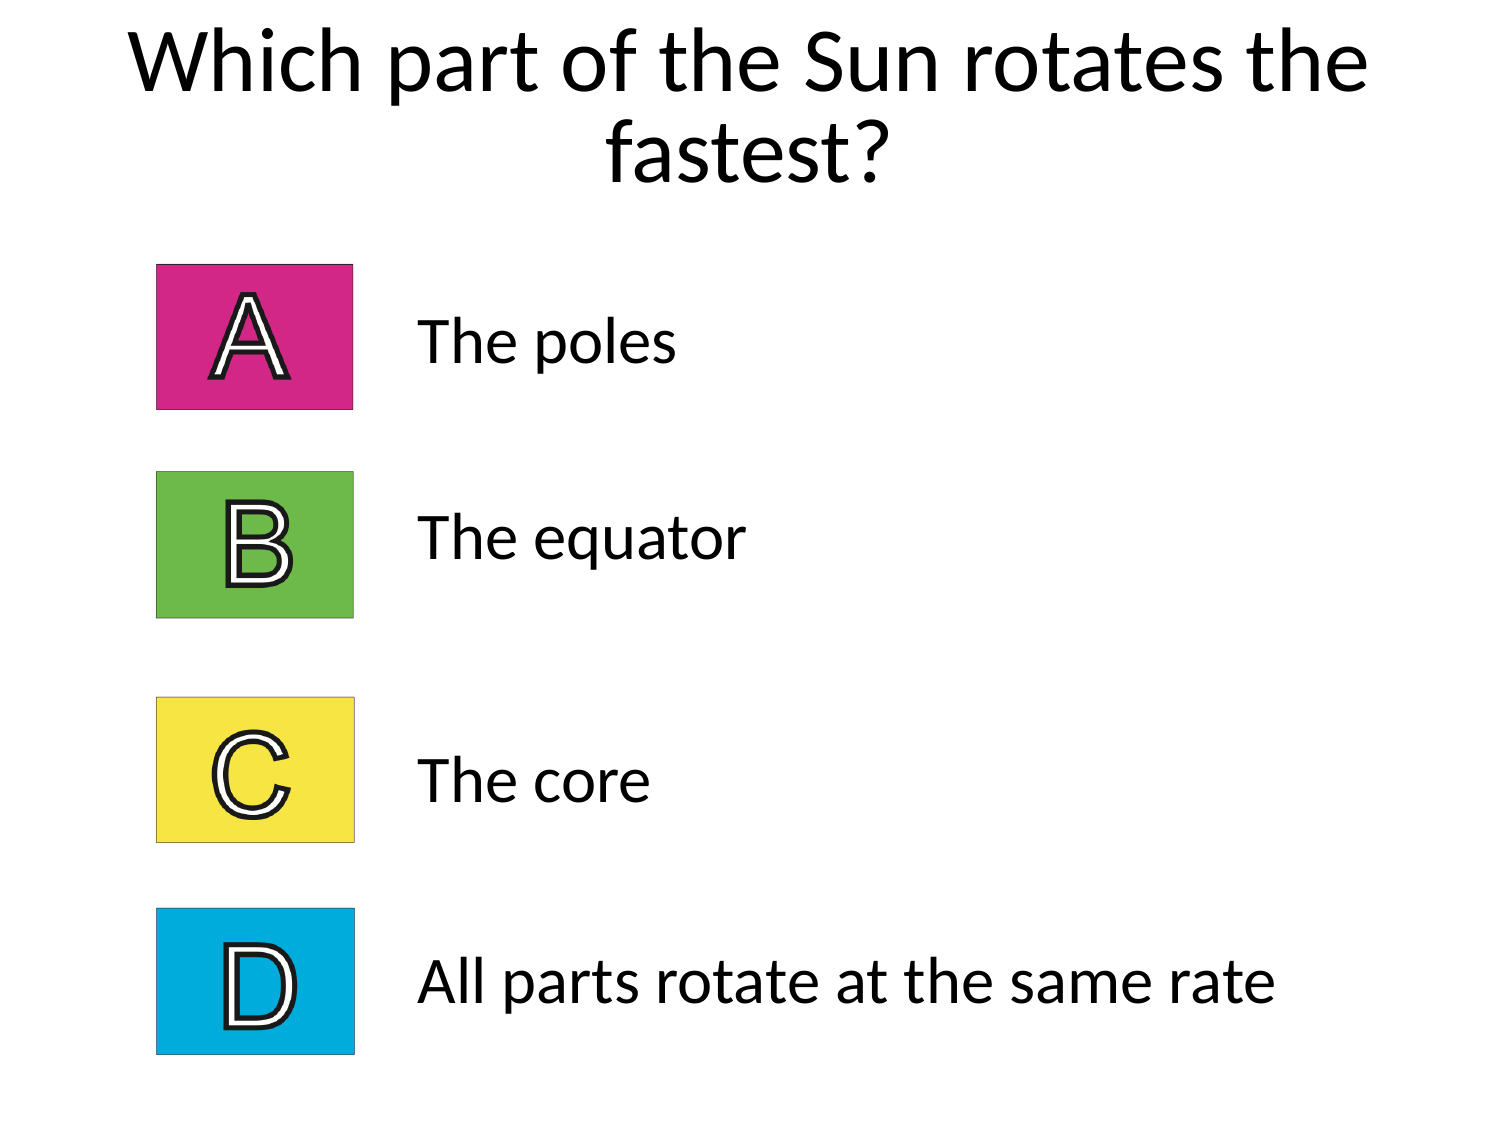

# Which part of the Sun rotates the fastest?
The poles
The equator
The core
All parts rotate at the same rate